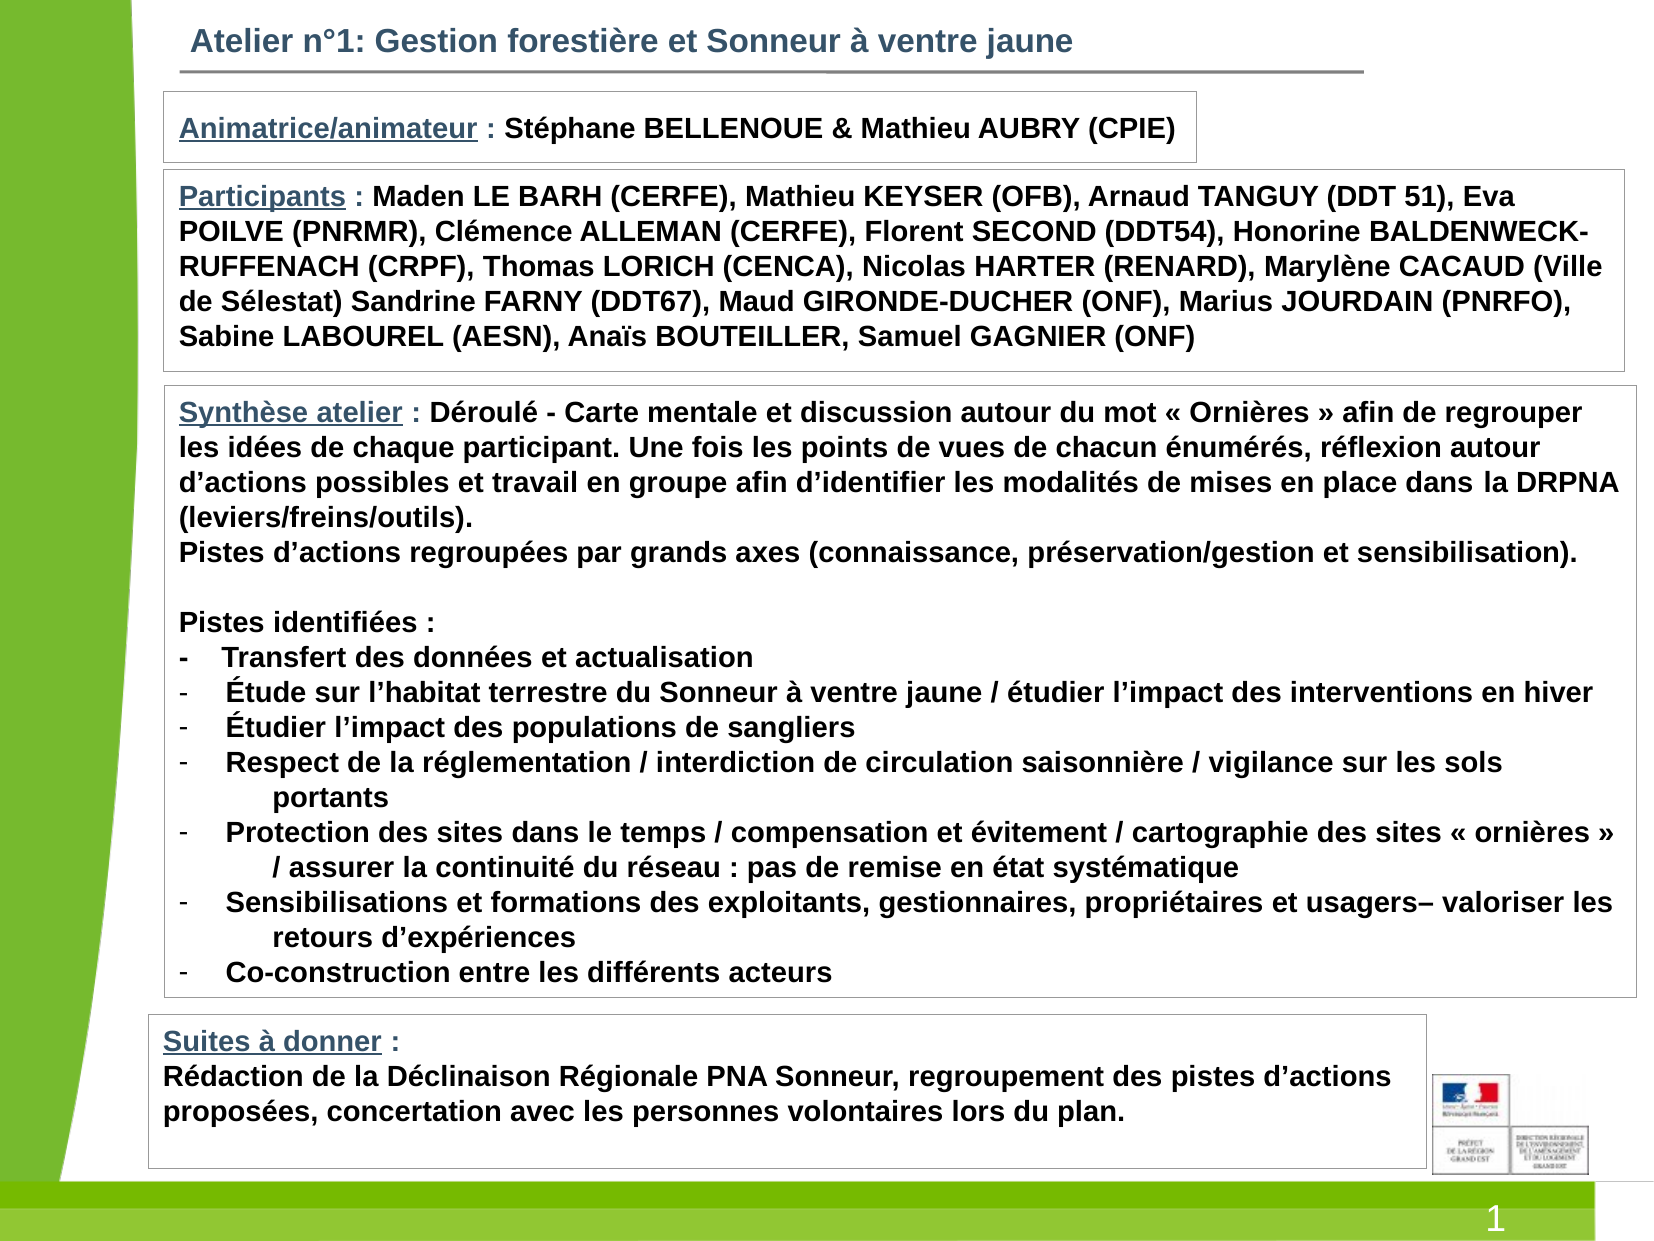

Atelier n°1: Gestion forestière et Sonneur à ventre jaune
Animatrice/animateur : Stéphane BELLENOUE & Mathieu AUBRY (CPIE)
Participants : Maden LE BARH (CERFE), Mathieu KEYSER (OFB), Arnaud TANGUY (DDT 51), Eva POILVE (PNRMR), Clémence ALLEMAN (CERFE), Florent SECOND (DDT54), Honorine BALDENWECK-RUFFENACH (CRPF), Thomas LORICH (CENCA), Nicolas HARTER (RENARD), Marylène CACAUD (Ville de Sélestat) Sandrine FARNY (DDT67), Maud GIRONDE-DUCHER (ONF), Marius JOURDAIN (PNRFO), Sabine LABOUREL (AESN), Anaïs BOUTEILLER, Samuel GAGNIER (ONF)
Synthèse atelier : Déroulé - Carte mentale et discussion autour du mot « Ornières » afin de regrouper les idées de chaque participant. Une fois les points de vues de chacun énumérés, réflexion autour d’actions possibles et travail en groupe afin d’identifier les modalités de mises en place dans la DRPNA (leviers/freins/outils).
Pistes d’actions regroupées par grands axes (connaissance, préservation/gestion et sensibilisation).
Pistes identifiées :
- Transfert des données et actualisation
Étude sur l’habitat terrestre du Sonneur à ventre jaune / étudier l’impact des interventions en hiver
Étudier l’impact des populations de sangliers
Respect de la réglementation / interdiction de circulation saisonnière / vigilance sur les sols portants
Protection des sites dans le temps / compensation et évitement / cartographie des sites « ornières » / assurer la continuité du réseau : pas de remise en état systématique
Sensibilisations et formations des exploitants, gestionnaires, propriétaires et usagers– valoriser les retours d’expériences
Co-construction entre les différents acteurs
Suites à donner :
Rédaction de la Déclinaison Régionale PNA Sonneur, regroupement des pistes d’actions proposées, concertation avec les personnes volontaires lors du plan.